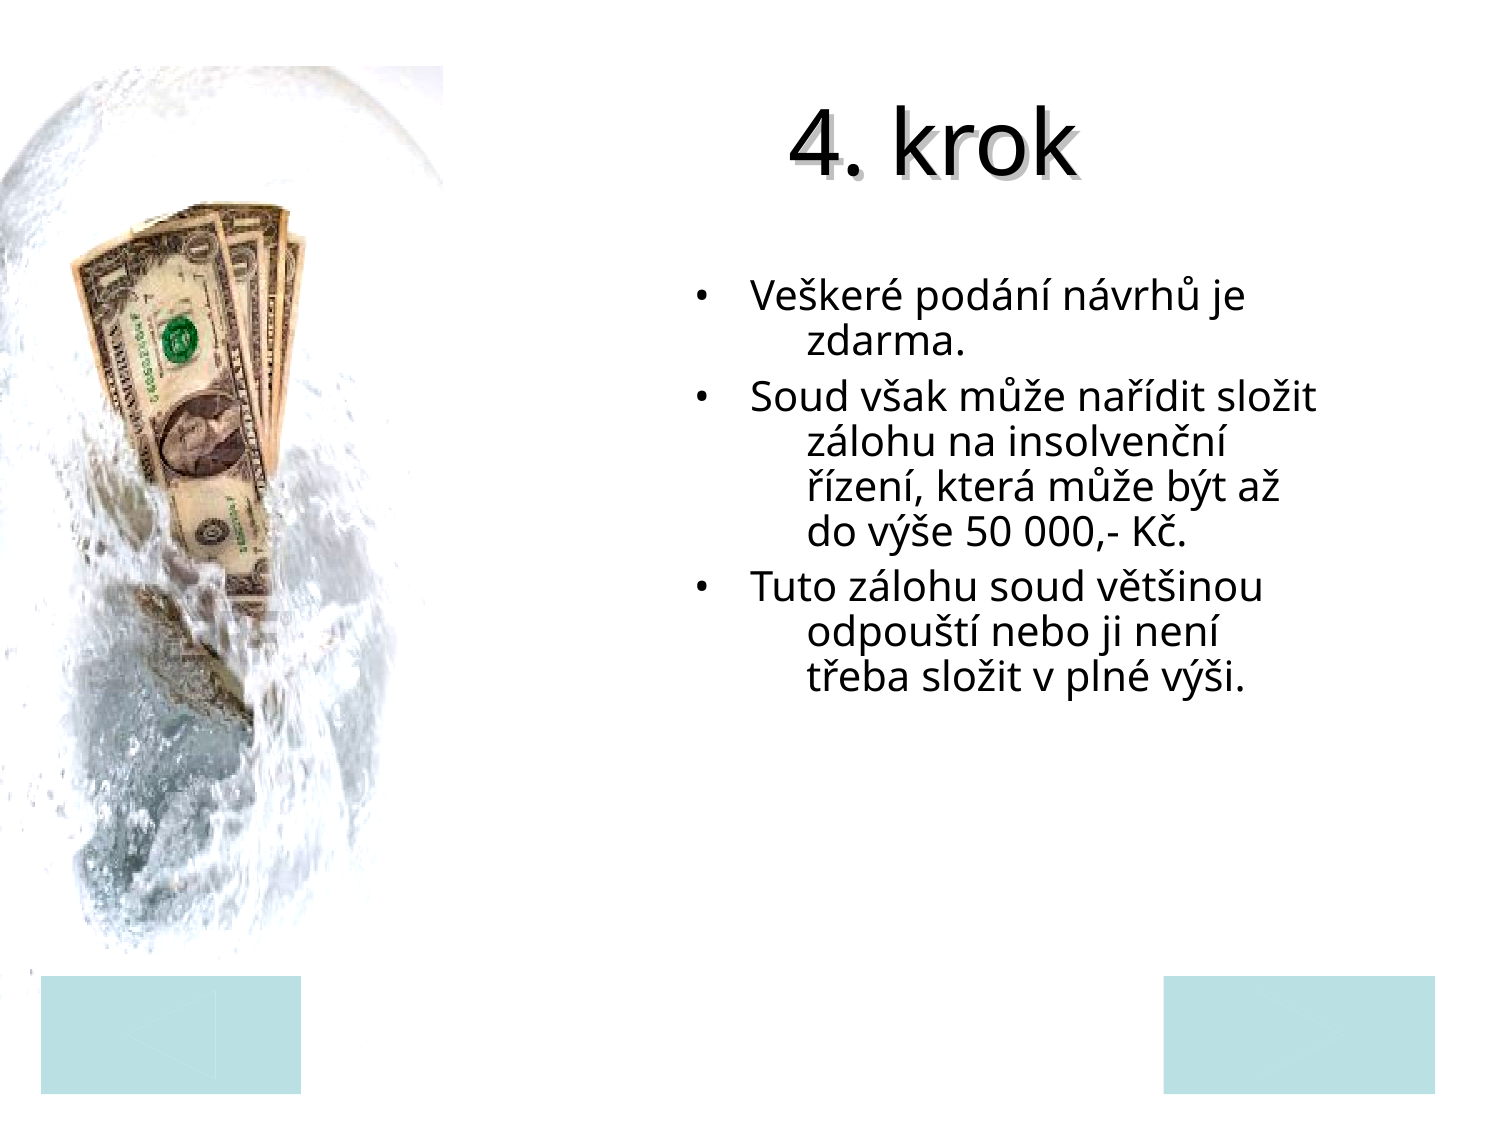

4. krok
Veškeré podání návrhů je zdarma.
Soud však může nařídit složit zálohu na insolvenční řízení, která může být až do výše 50 000,- Kč.
Tuto zálohu soud většinou odpouští nebo ji není třeba složit v plné výši.